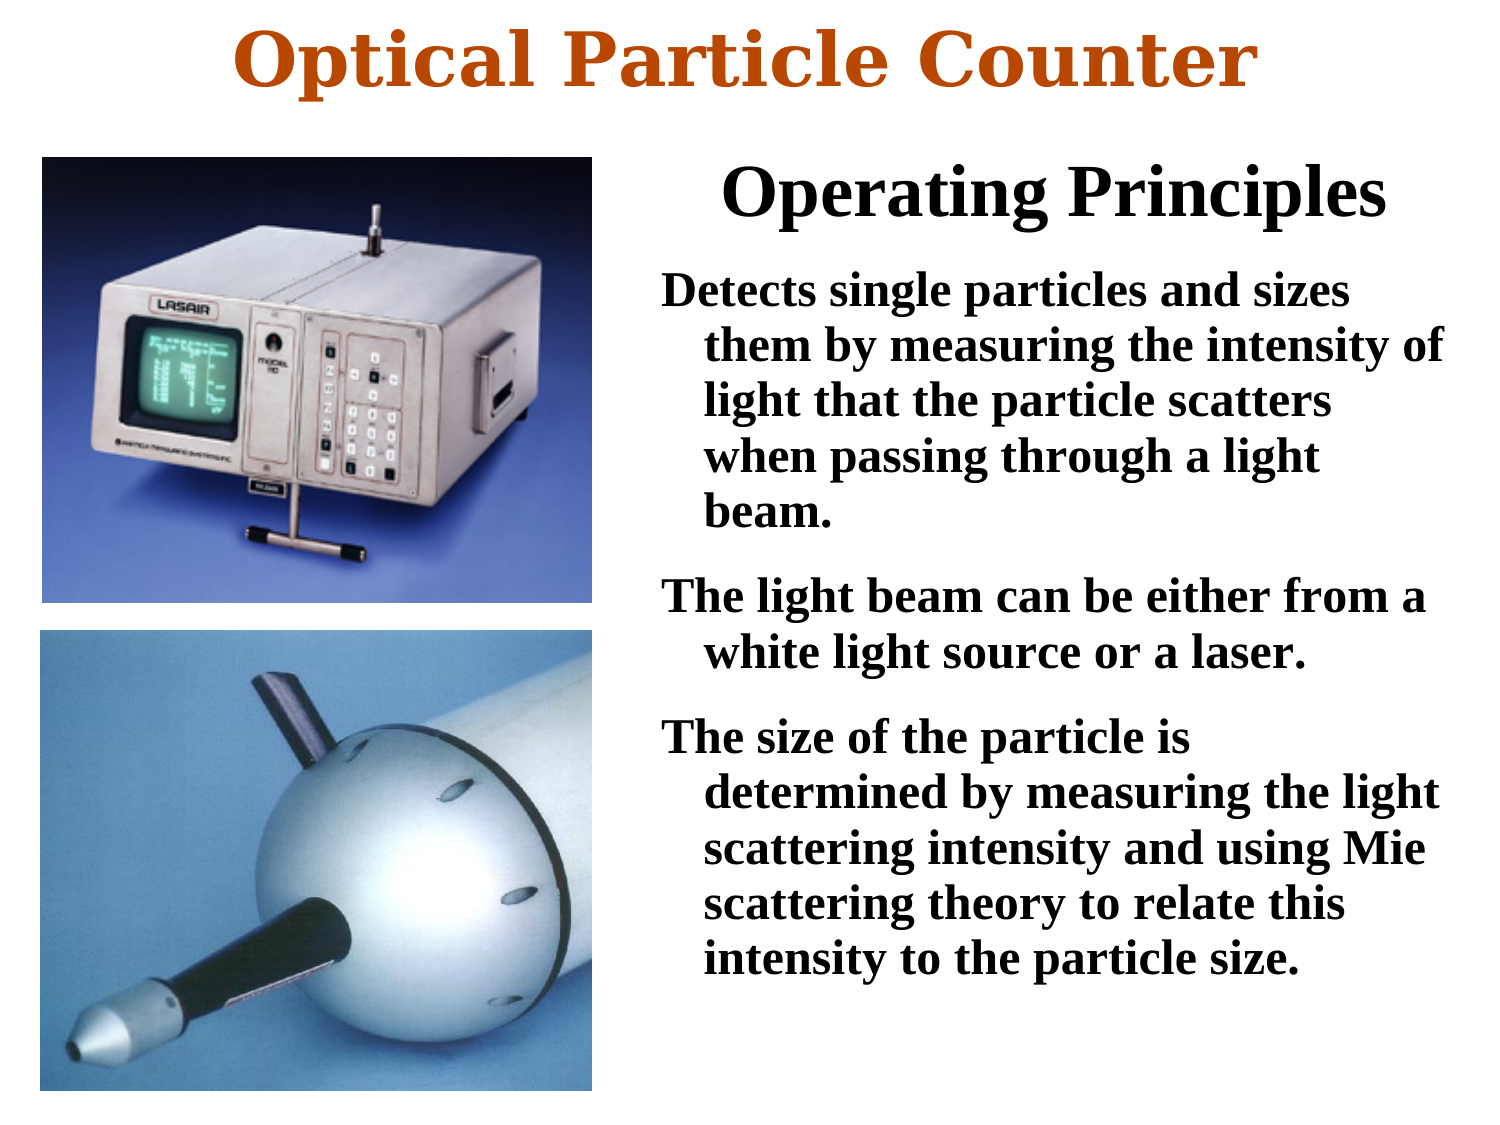

# Optical Particle Counter
Operating Principles
Detects single particles and sizes them by measuring the intensity of light that the particle scatters when passing through a light beam.
The light beam can be either from a white light source or a laser.
The size of the particle is determined by measuring the light scattering intensity and using Mie scattering theory to relate this intensity to the particle size.